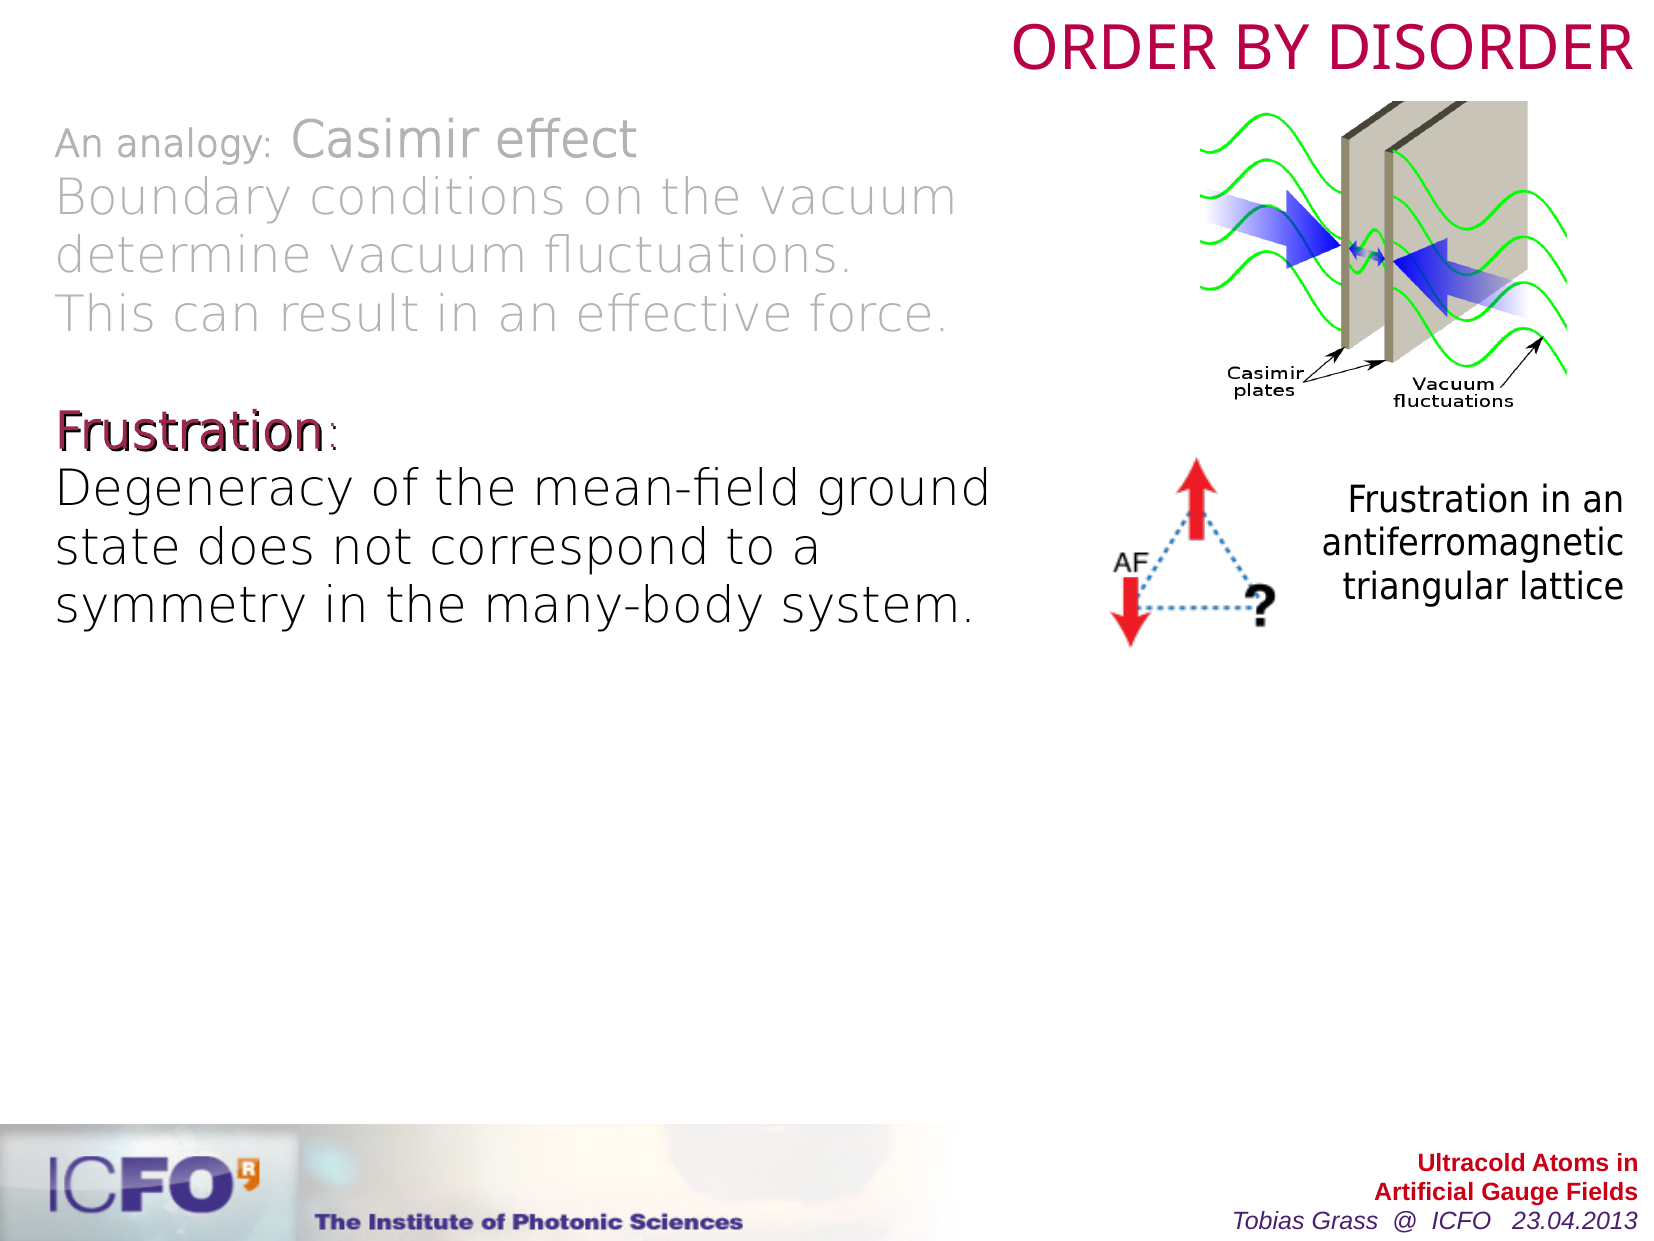

ORDER BY DISORDER
An analogy: Casimir effect
Boundary conditions on the vacuum determine vacuum fluctuations.
This can result in an effective force.
Frustration:
Degeneracy of the mean-field ground state does not correspond to a symmetry in the many-body system.
Frustration in an antiferromagnetic triangular lattice
Ultracold Atoms in
Artificial Gauge Fields
Tobias Grass @ ICFO 23.04.2013